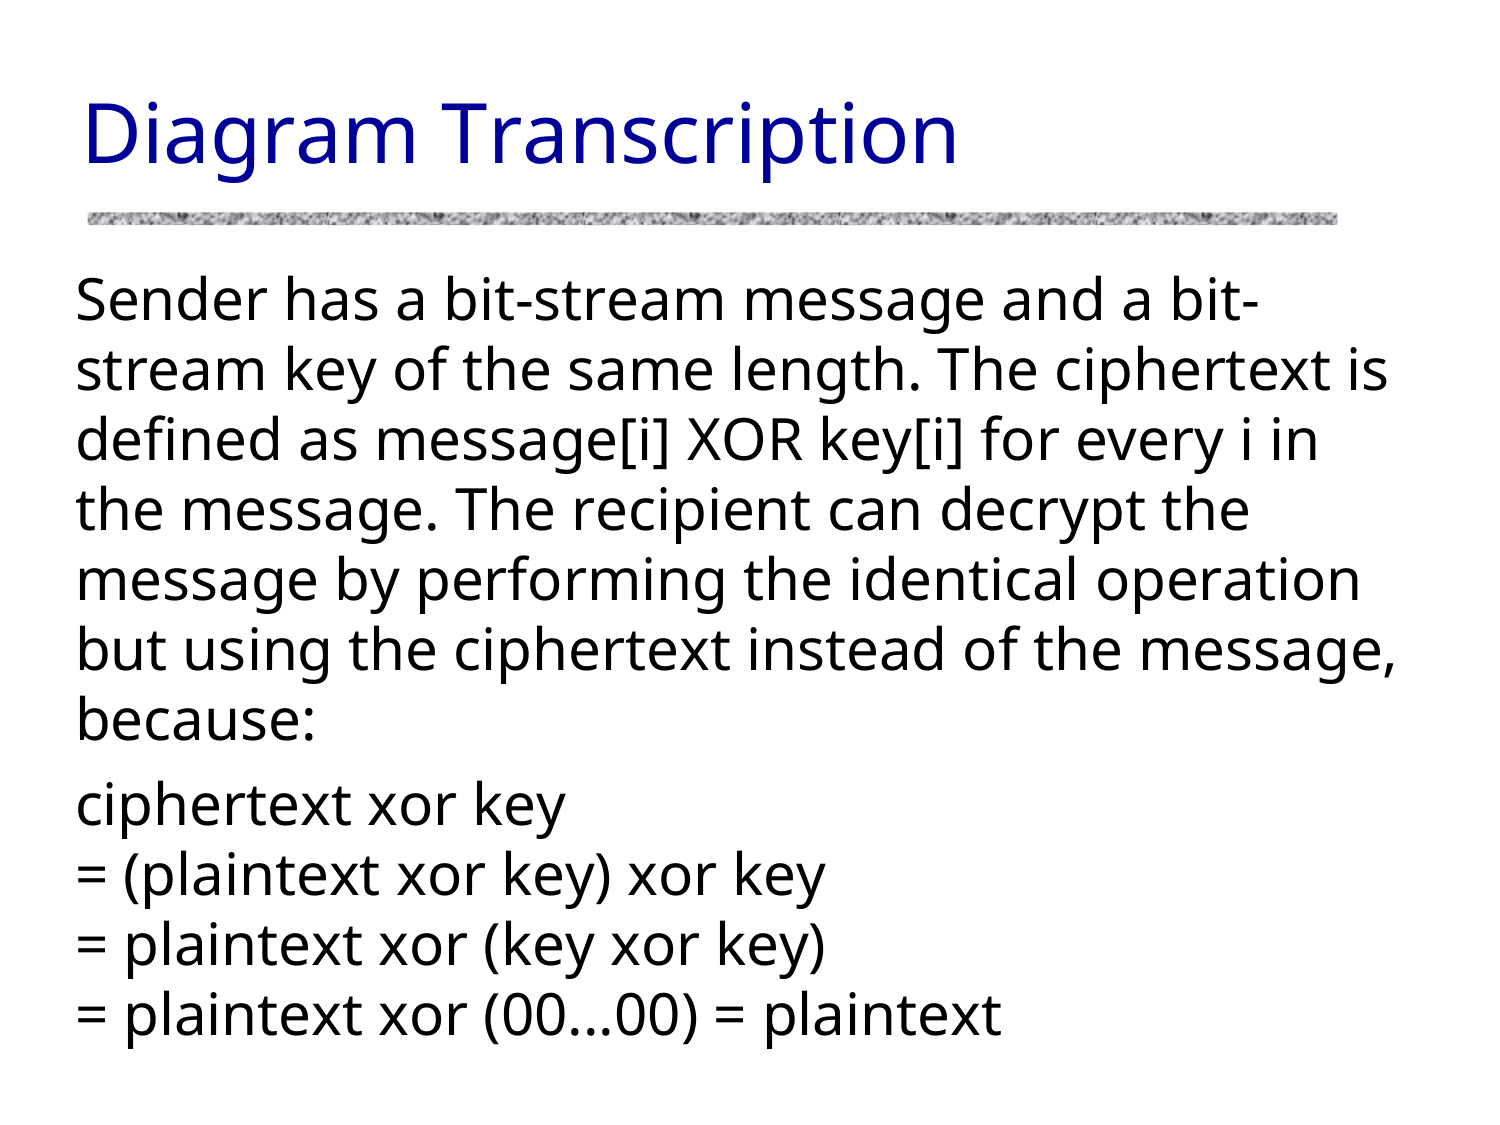

# Diagram Transcription
Sender has a bit-stream message and a bit-stream key of the same length. The ciphertext is defined as message[i] XOR key[i] for every i in the message. The recipient can decrypt the message by performing the identical operation but using the ciphertext instead of the message, because:
ciphertext xor key
= (plaintext xor key) xor key
= plaintext xor (key xor key)
= plaintext xor (00...00) = plaintext